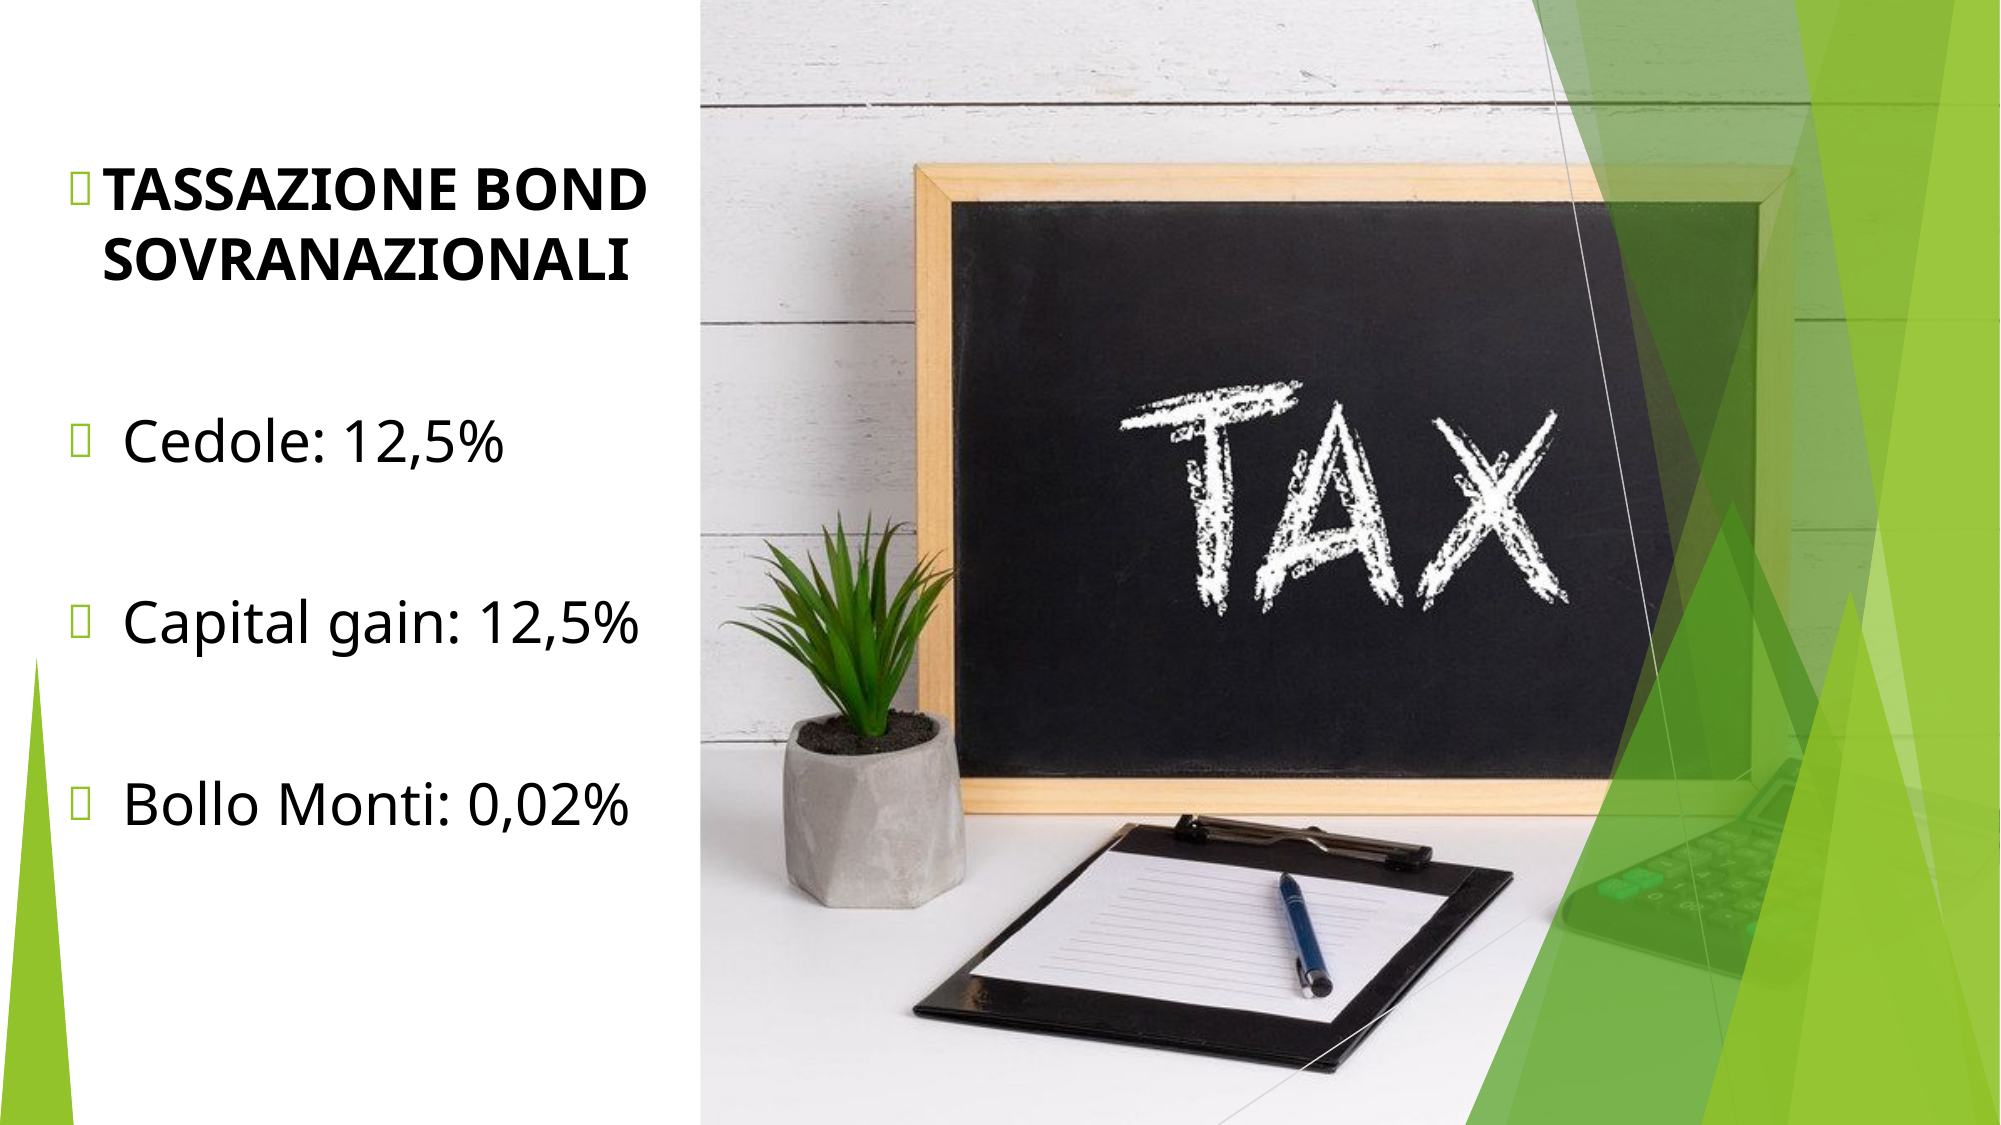

TASSAZIONE BOND SOVRANAZIONALI
Cedole: 12,5%
Capital gain: 12,5%
Bollo Monti: 0,02%